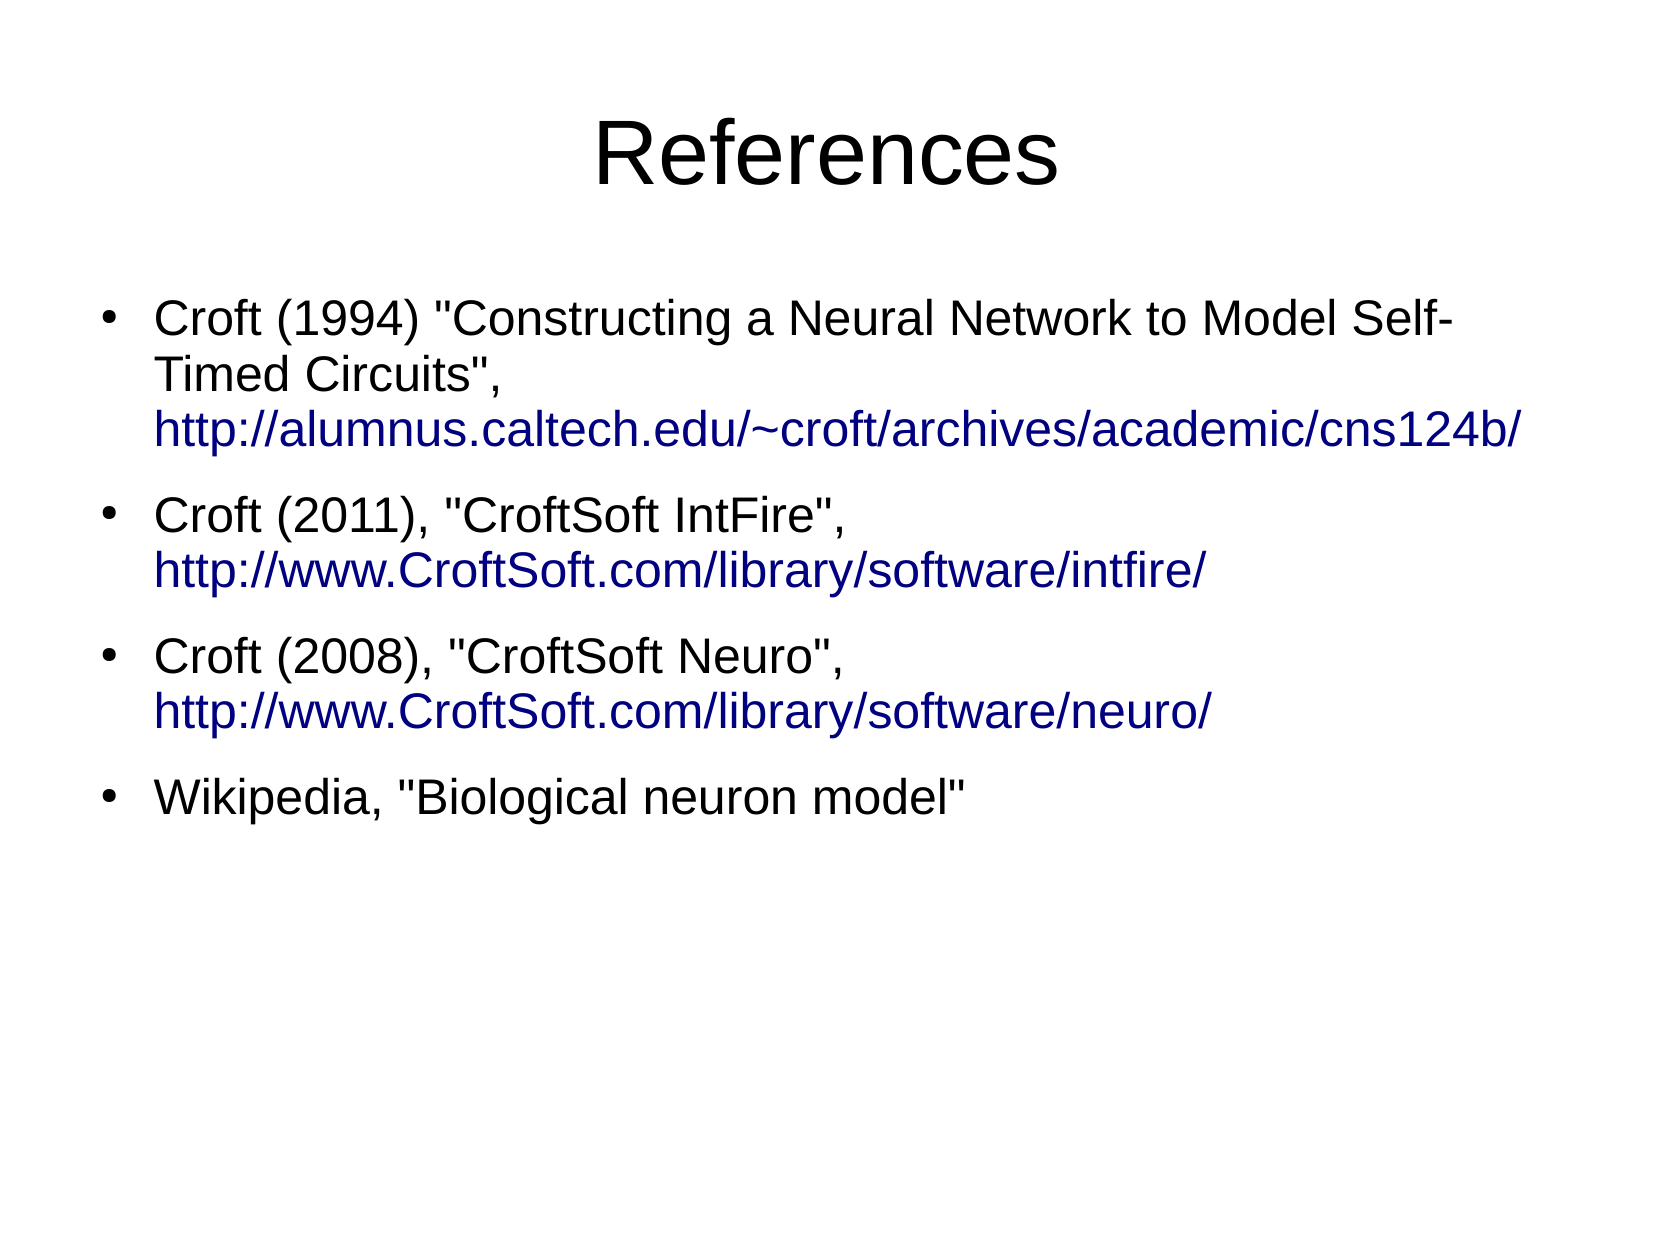

# References
Croft (1994) "Constructing a Neural Network to Model Self-Timed Circuits", http://alumnus.caltech.edu/~croft/archives/academic/cns124b/
Croft (2011), "CroftSoft IntFire",
http://www.CroftSoft.com/library/software/intfire/
Croft (2008), "CroftSoft Neuro",
http://www.CroftSoft.com/library/software/neuro/
Wikipedia, "Biological neuron model"